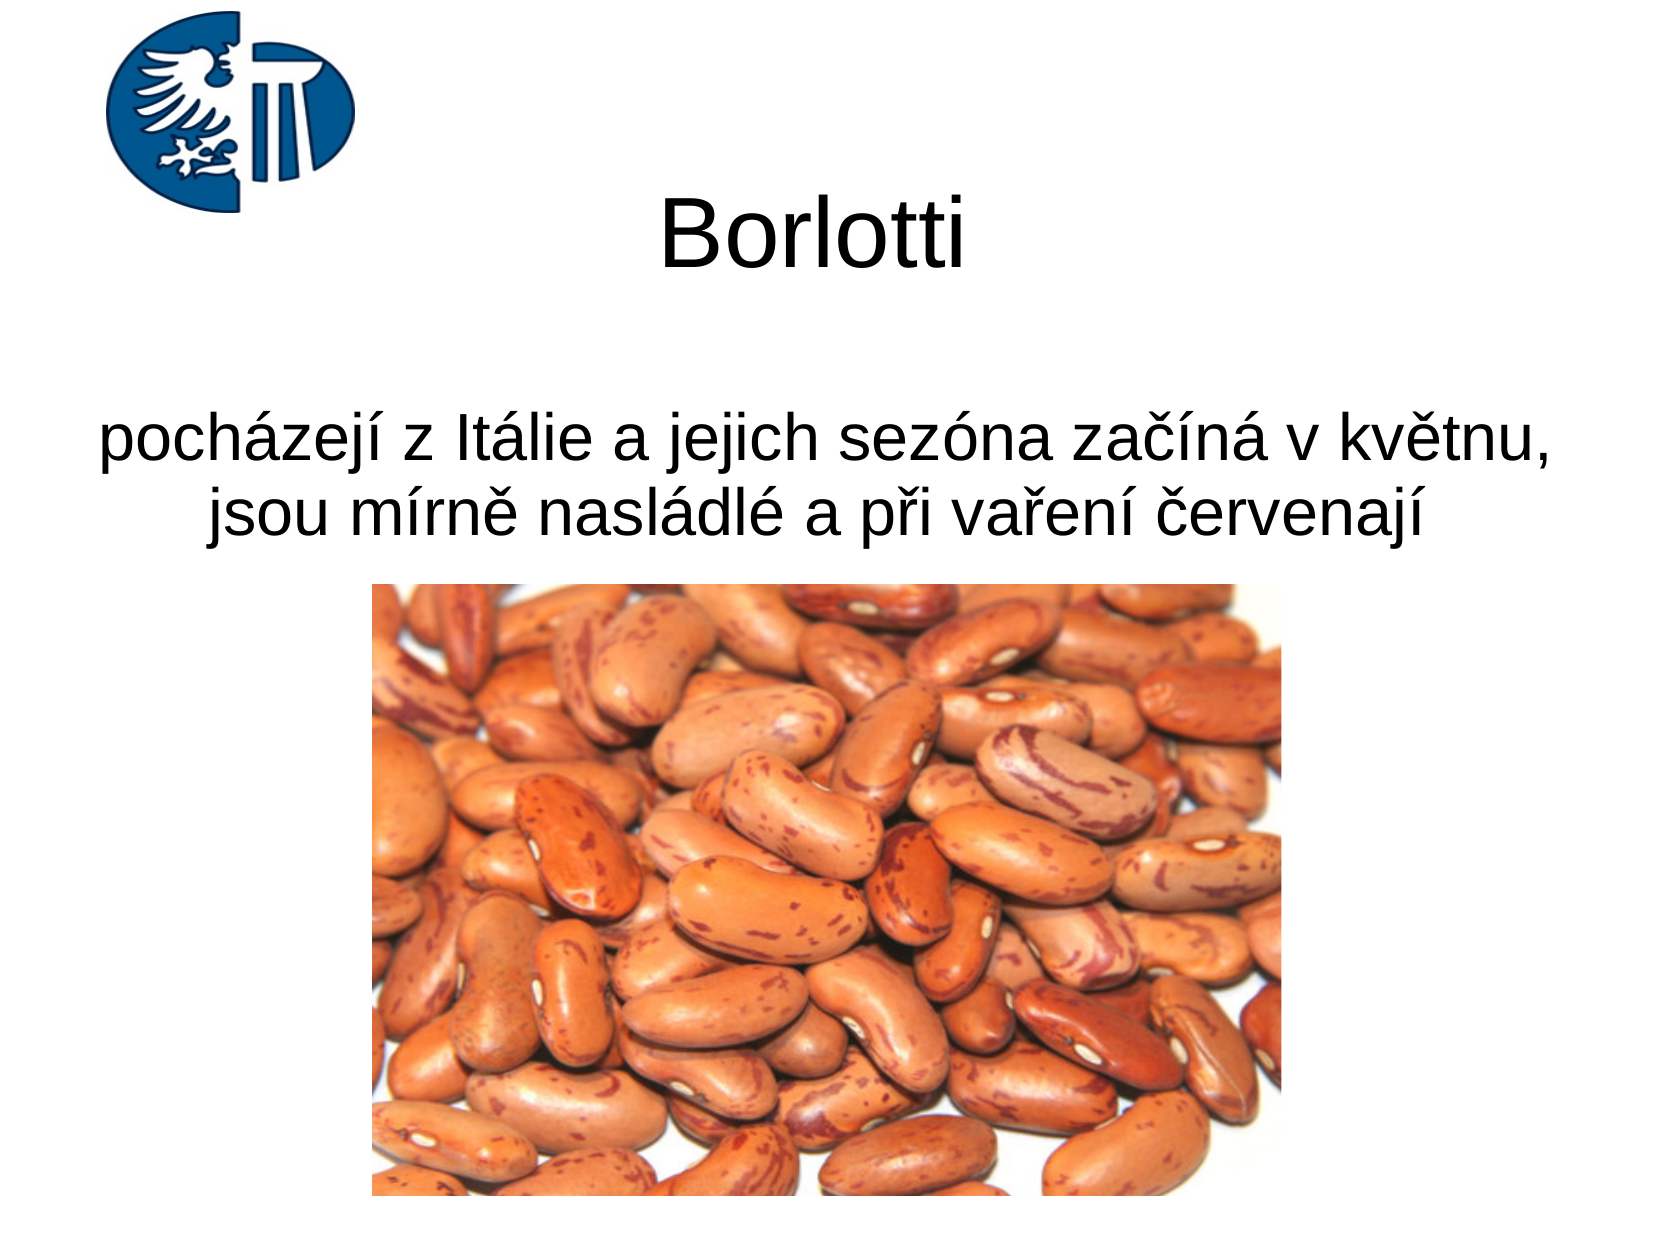

# Borlotti pocházejí z Itálie a jejich sezóna začíná v květnu, jsou mírně nasládlé a při vaření červenají